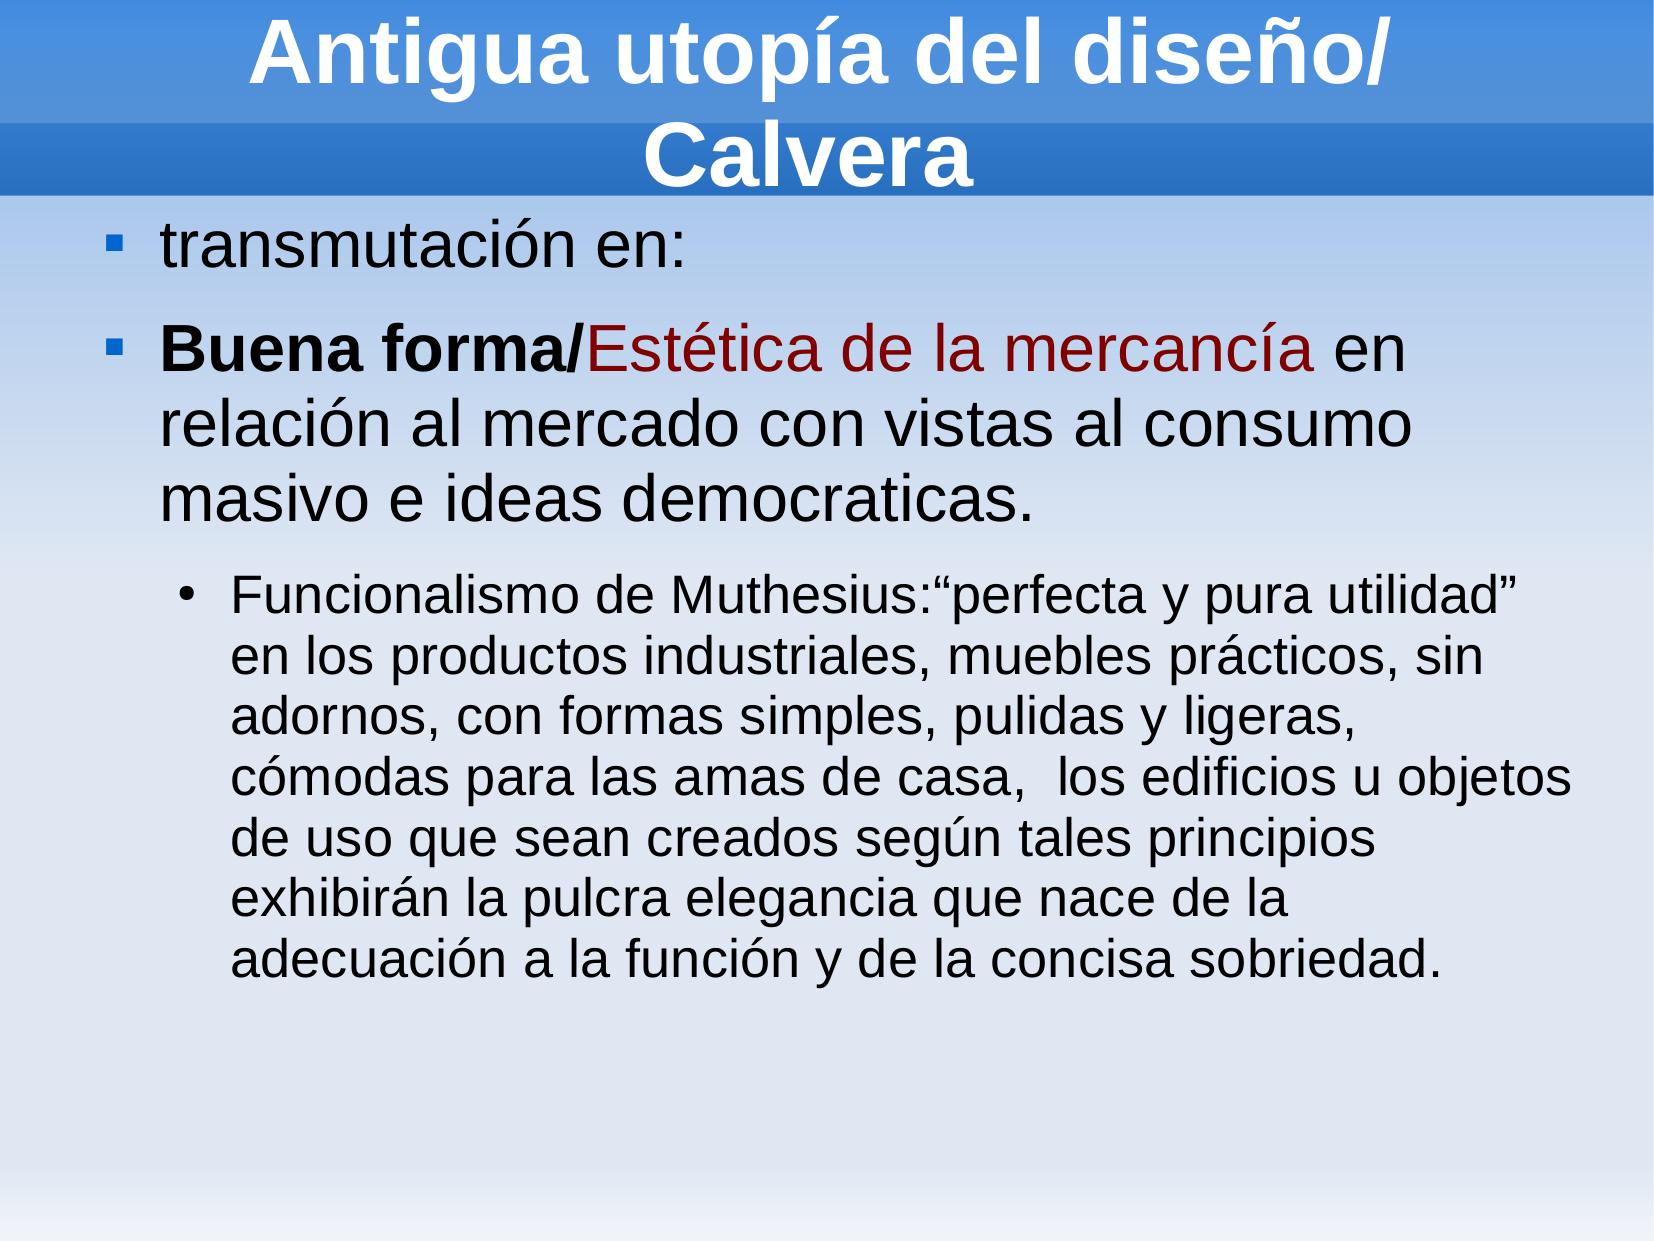

# Antigua utopía del diseño/ Calvera
transmutación en:
Buena forma/Estética de la mercancía en relación al mercado con vistas al consumo masivo e ideas democraticas.
Funcionalismo de Muthesius:“perfecta y pura utilidad” en los productos industriales, muebles prácticos, sin adornos, con formas simples, pulidas y ligeras, cómodas para las amas de casa, los edificios u objetos de uso que sean creados según tales principios exhibirán la pulcra elegancia que nace de la adecuación a la función y de la concisa sobriedad.